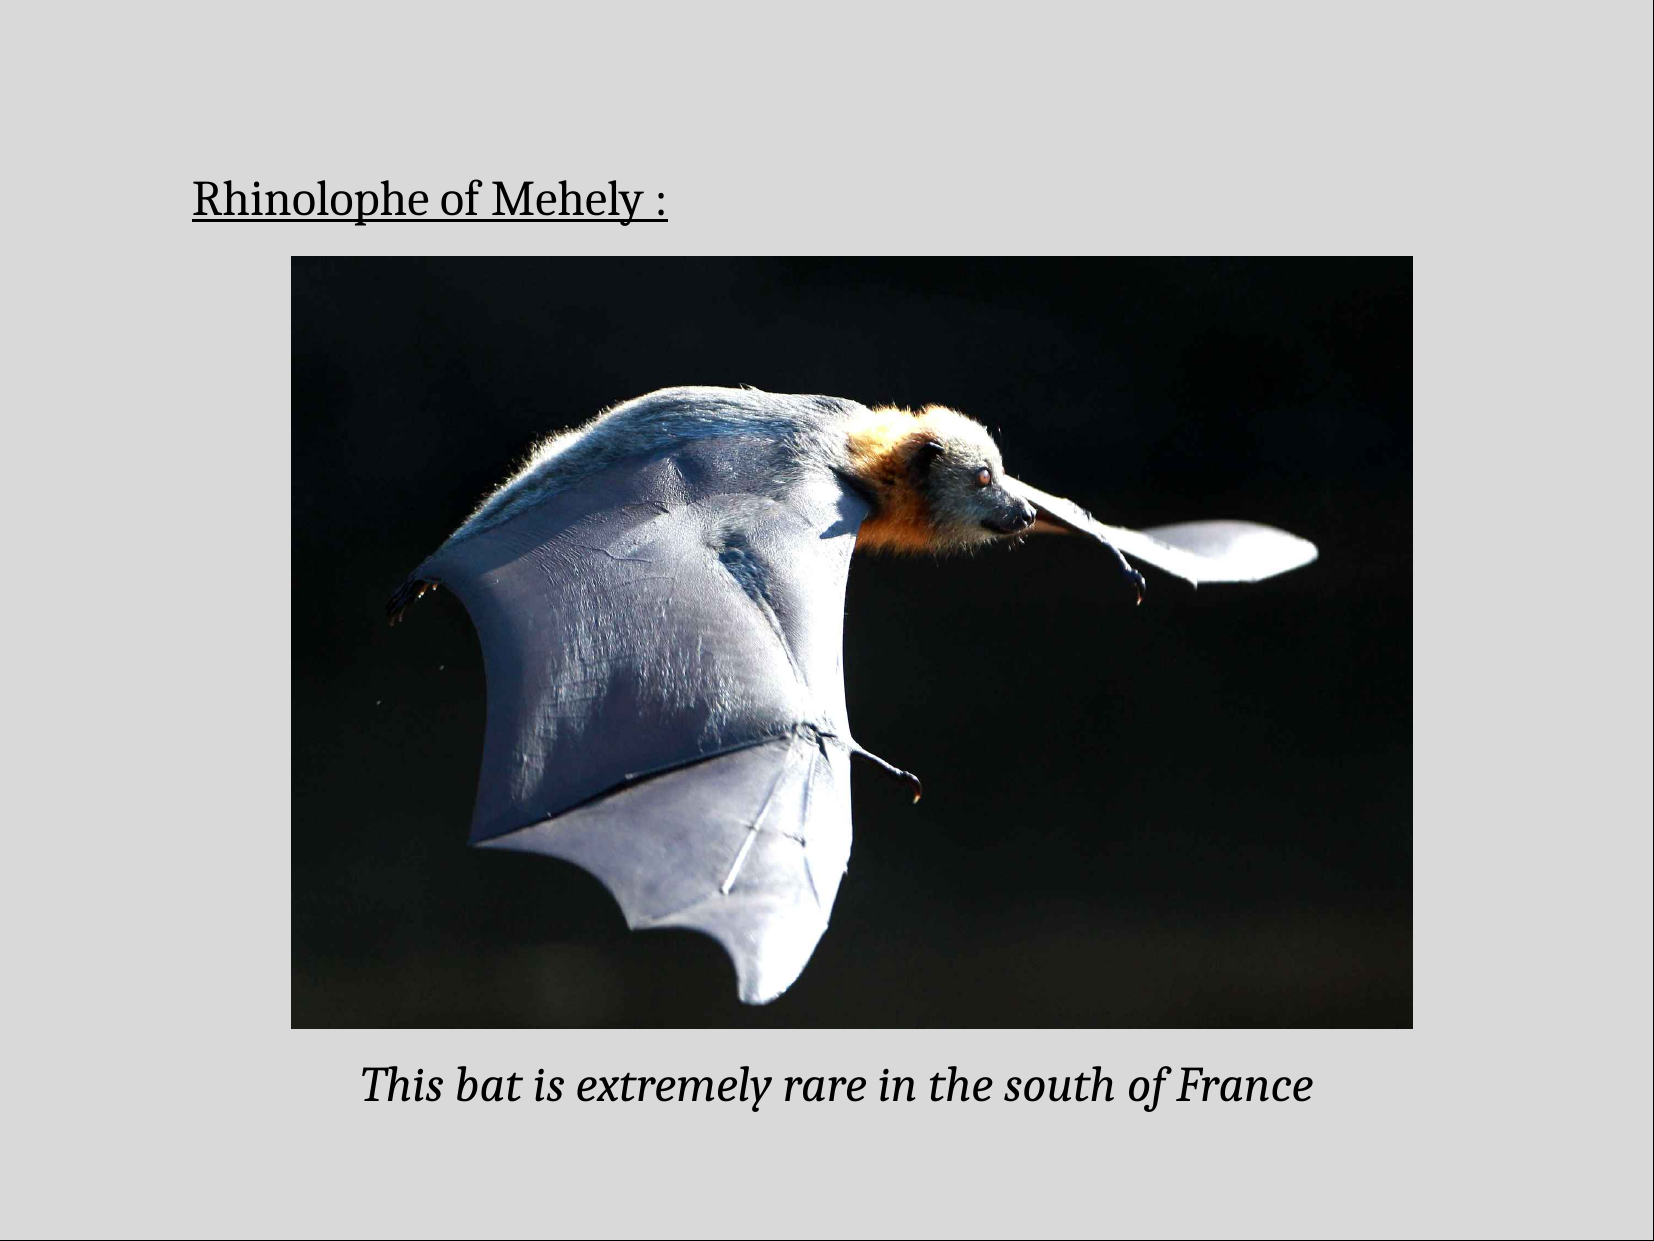

#
Rhinolophe of Mehely :
This bat is extremely rare in the south of France